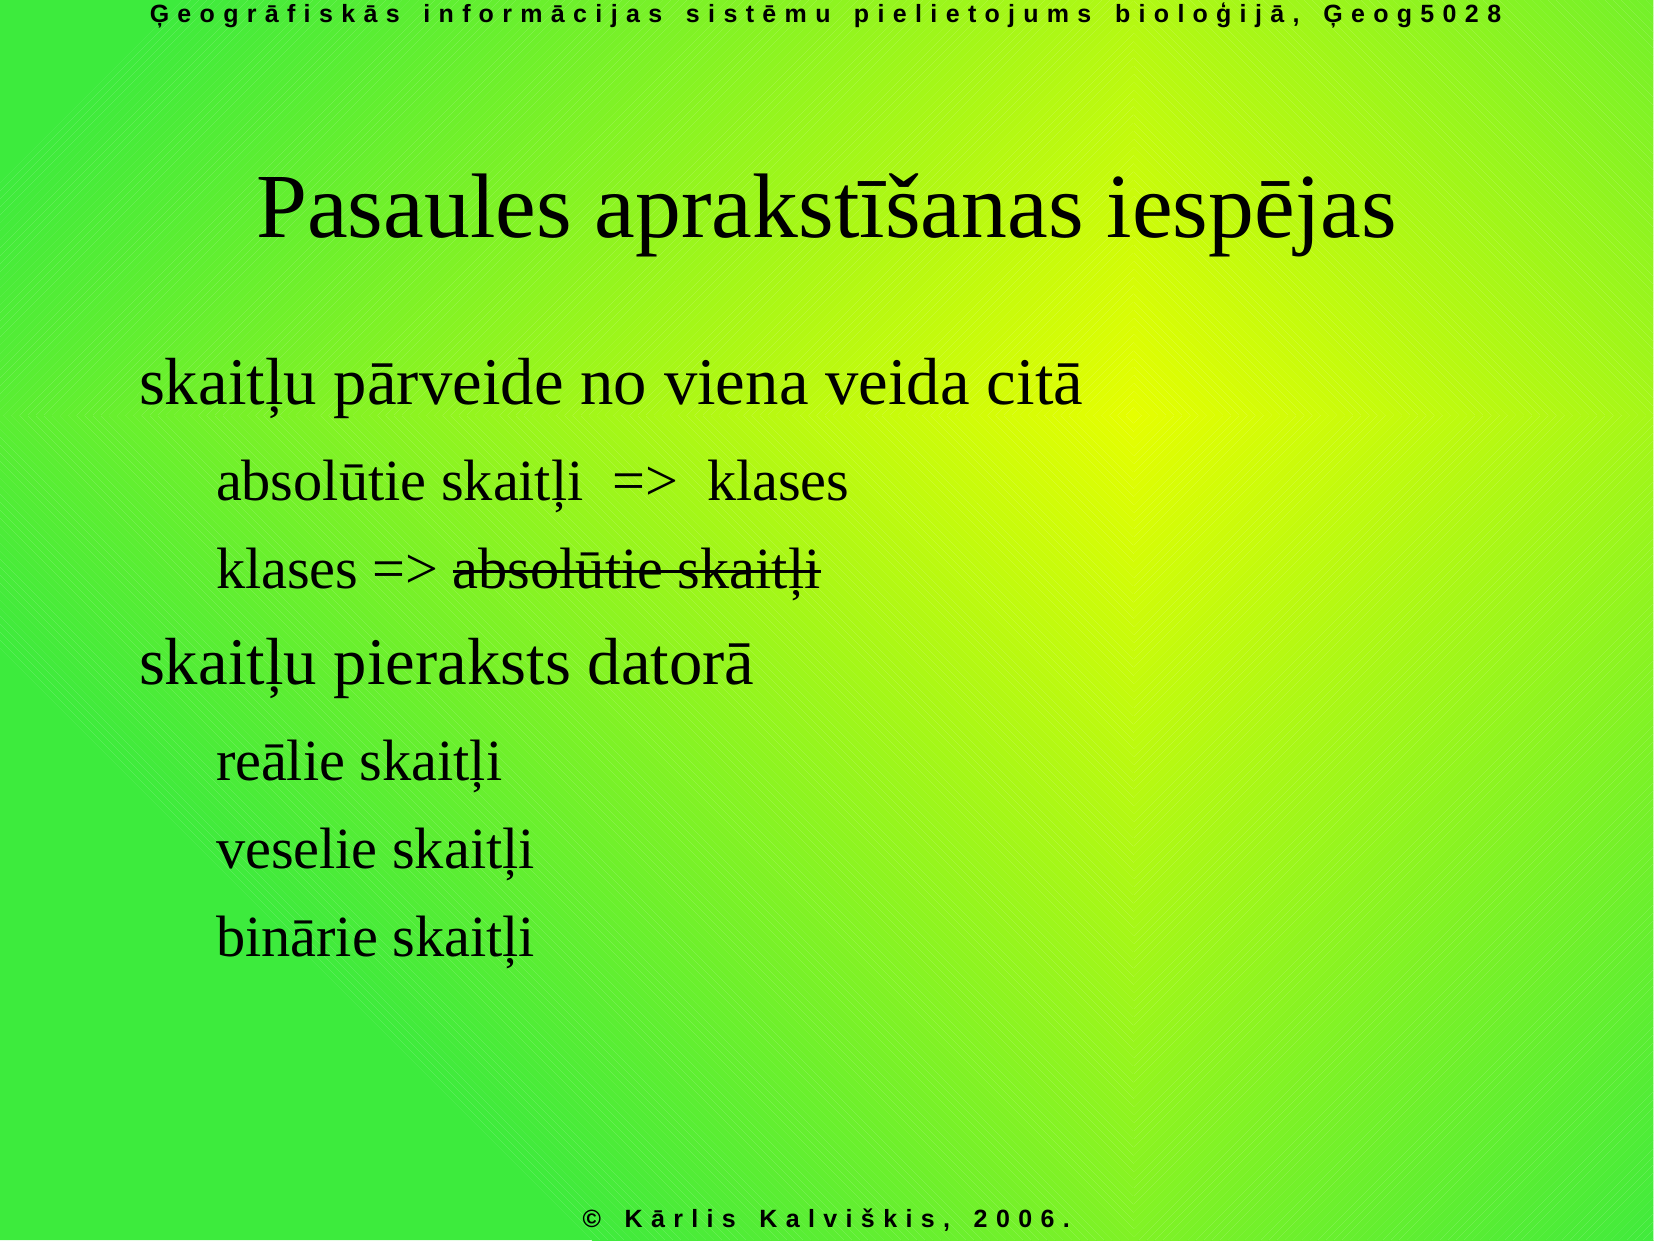

# Pasaules aprakstīšanas iespējas
skaitļu pārveide no viena veida citā
absolūtie skaitļi => klases
klases => absolūtie skaitļi
skaitļu pieraksts datorā
reālie skaitļi
veselie skaitļi
binārie skaitļi